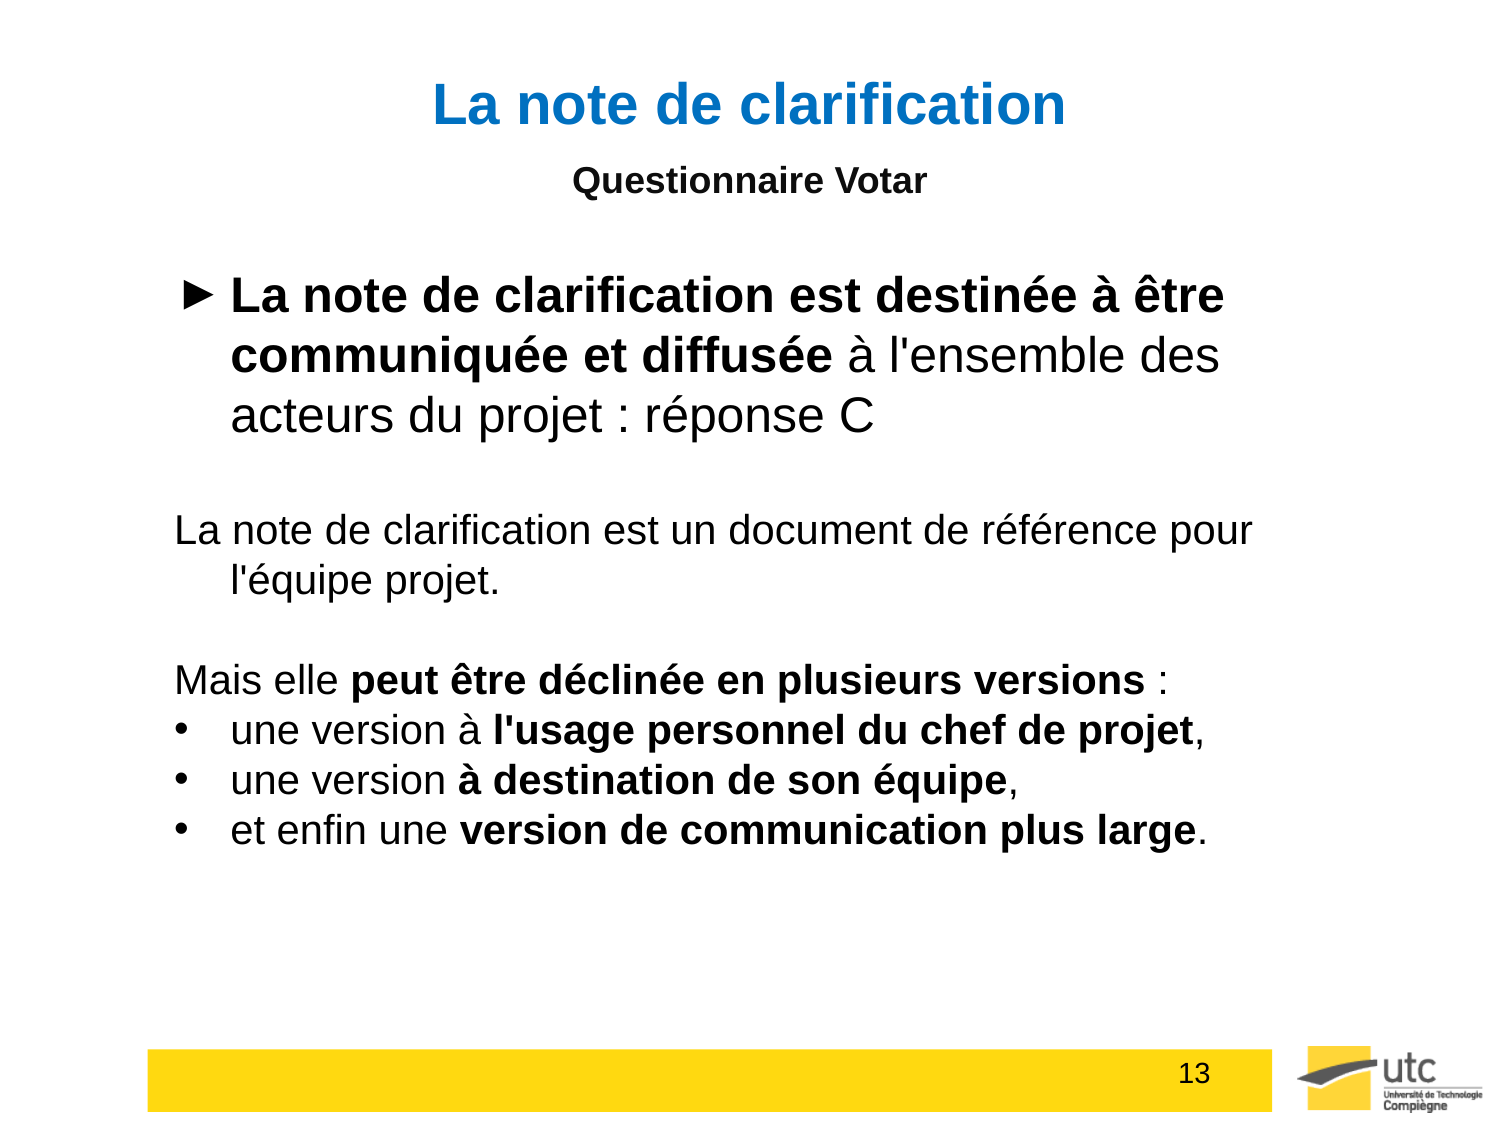

La note de clarification
Questionnaire Votar
La note de clarification est destinée à être communiquée et diffusée à l'ensemble des acteurs du projet : réponse C
La note de clarification est un document de référence pour l'équipe projet.
Mais elle peut être déclinée en plusieurs versions :
une version à l'usage personnel du chef de projet,
une version à destination de son équipe,
et enfin une version de communication plus large.